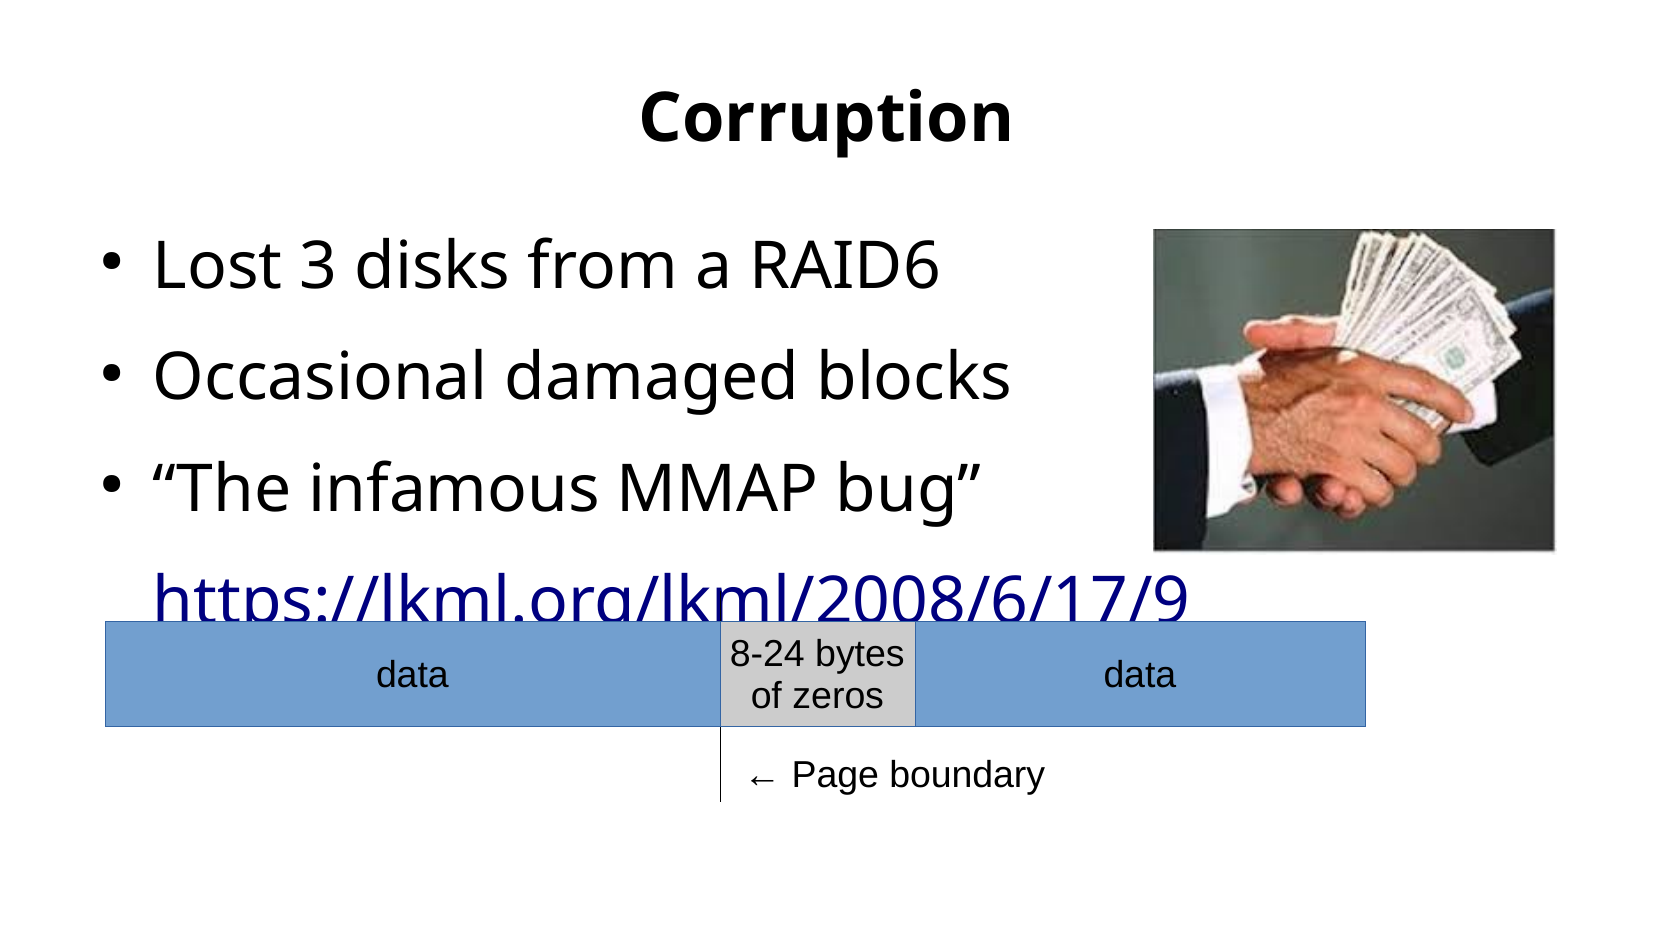

# Corruption
Lost 3 disks from a RAID6
Occasional damaged blocks
“The infamous MMAP bug”
https://lkml.org/lkml/2008/6/17/9
data
8-24 bytes
of zeros
data
← Page boundary